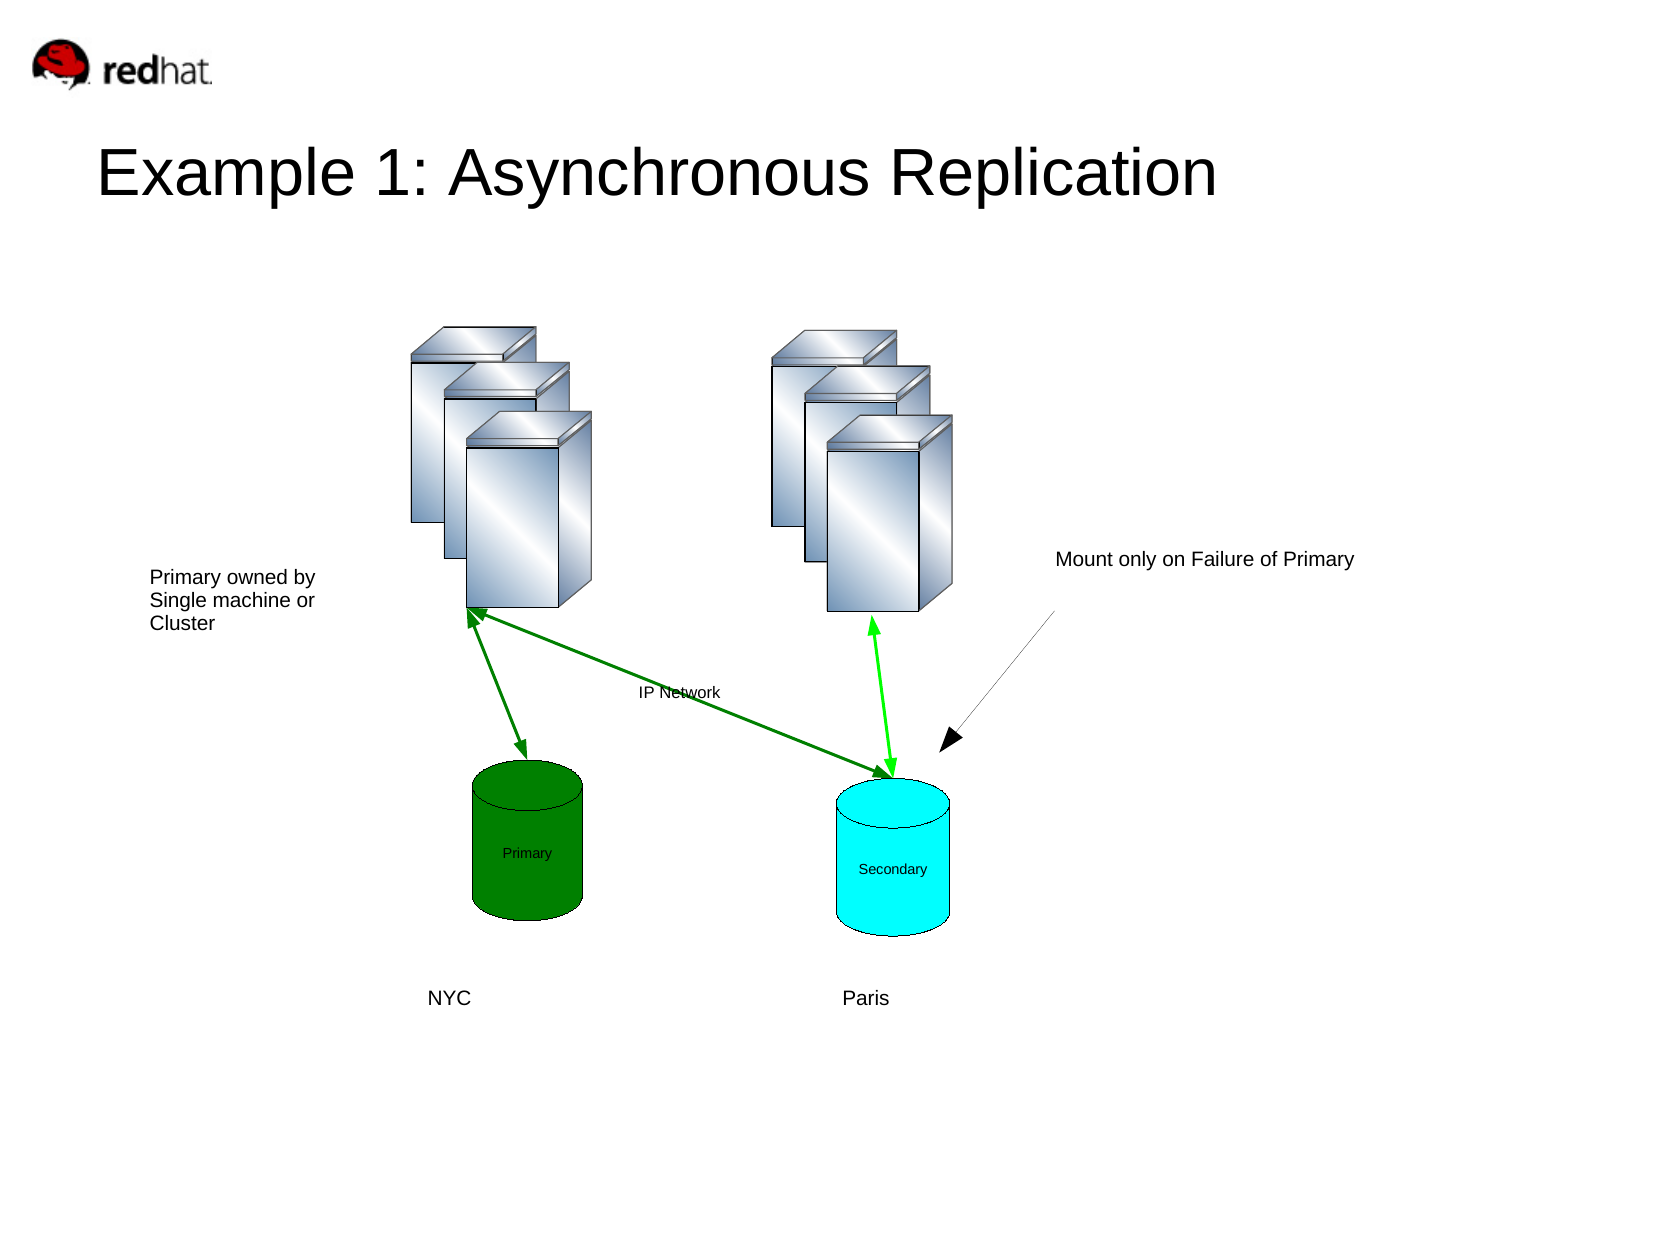

# Example 1: Asynchronous Replication
A B
A B
A B
A B
A B
A B
Mount only on Failure of Primary
Primary owned by
Single machine or
Cluster
Primary
Secondary
NYC
Paris